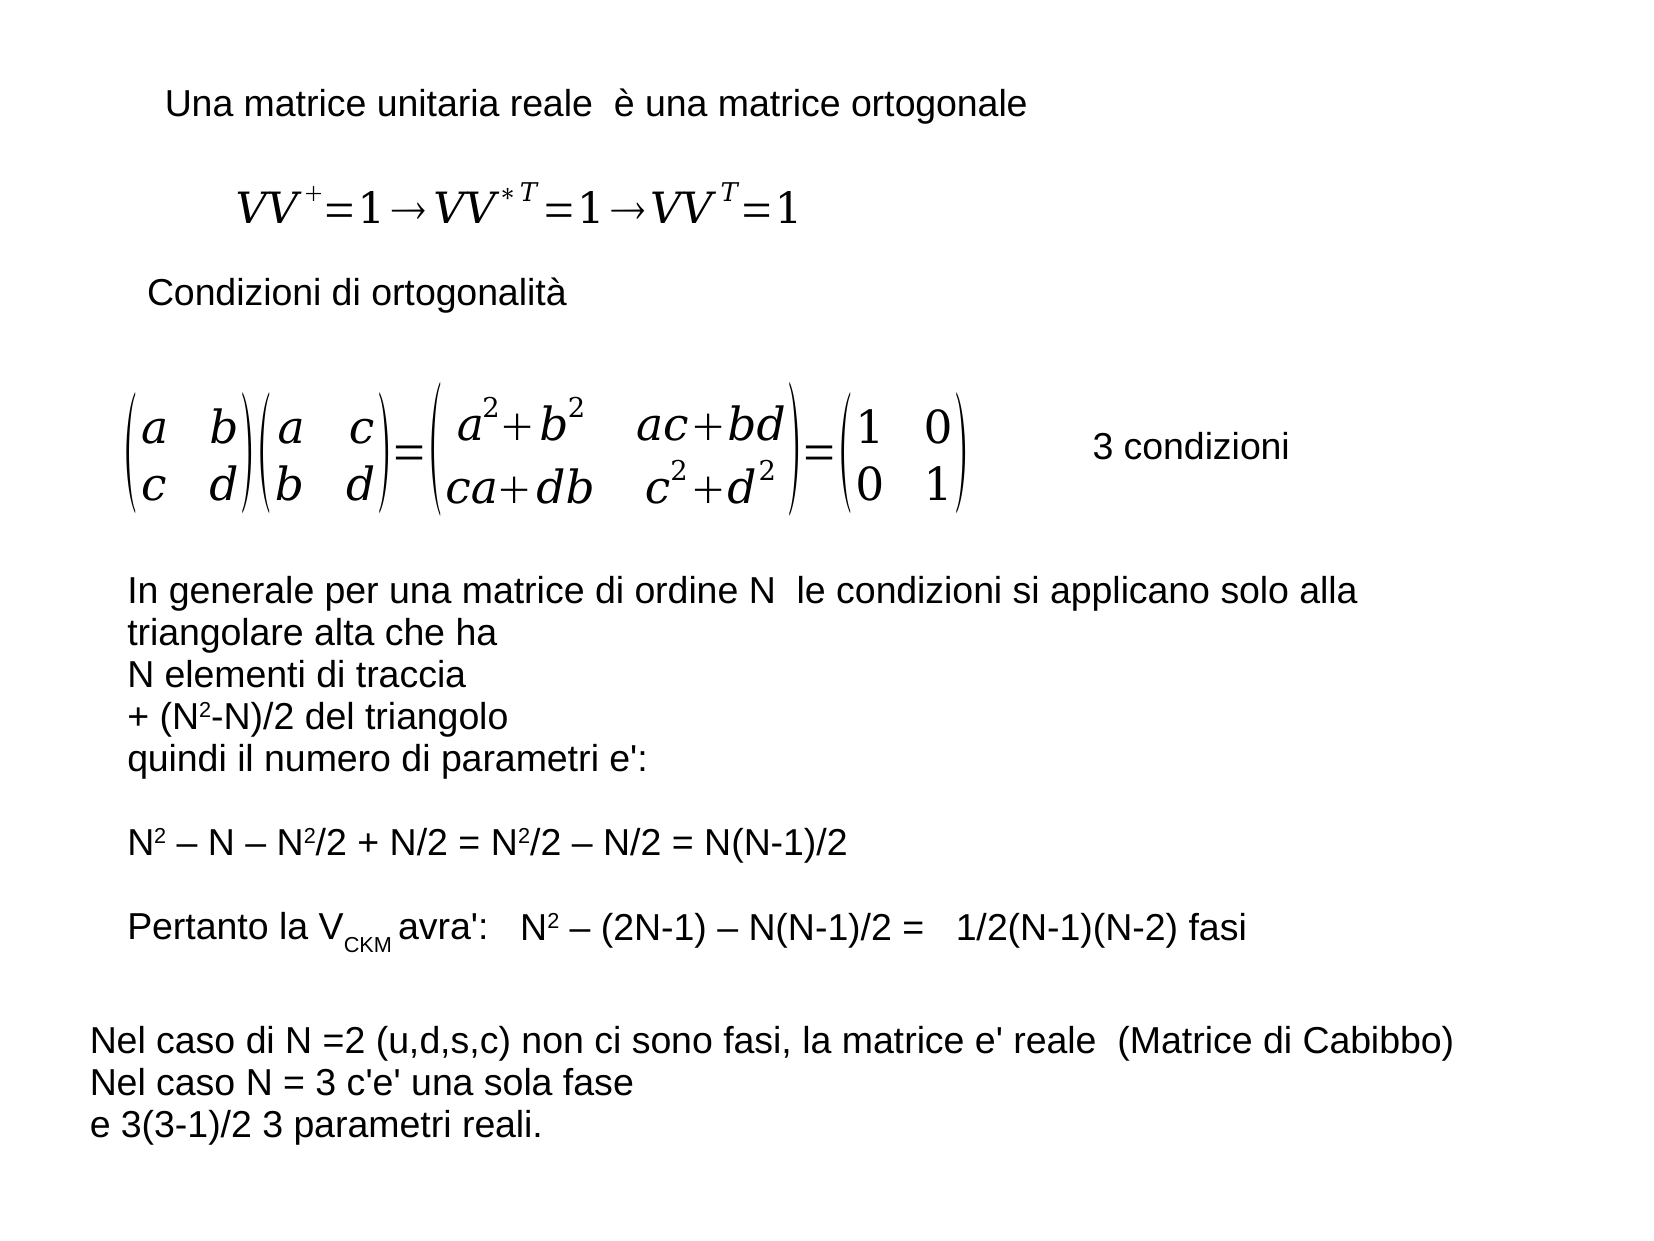

Una matrice unitaria reale è una matrice ortogonale
Condizioni di ortogonalità
3 condizioni
In generale per una matrice di ordine N le condizioni si applicano solo alla triangolare alta che ha
N elementi di traccia
+ (N2-N)/2 del triangolo
quindi il numero di parametri e':
N2 – N – N2/2 + N/2 = N2/2 – N/2 = N(N-1)/2
Pertanto la VCKM avra':
N2 – (2N-1) – N(N-1)/2 = 1/2(N-1)(N-2) fasi
Nel caso di N =2 (u,d,s,c) non ci sono fasi, la matrice e' reale (Matrice di Cabibbo)
Nel caso N = 3 c'e' una sola fase
e 3(3-1)/2 3 parametri reali.